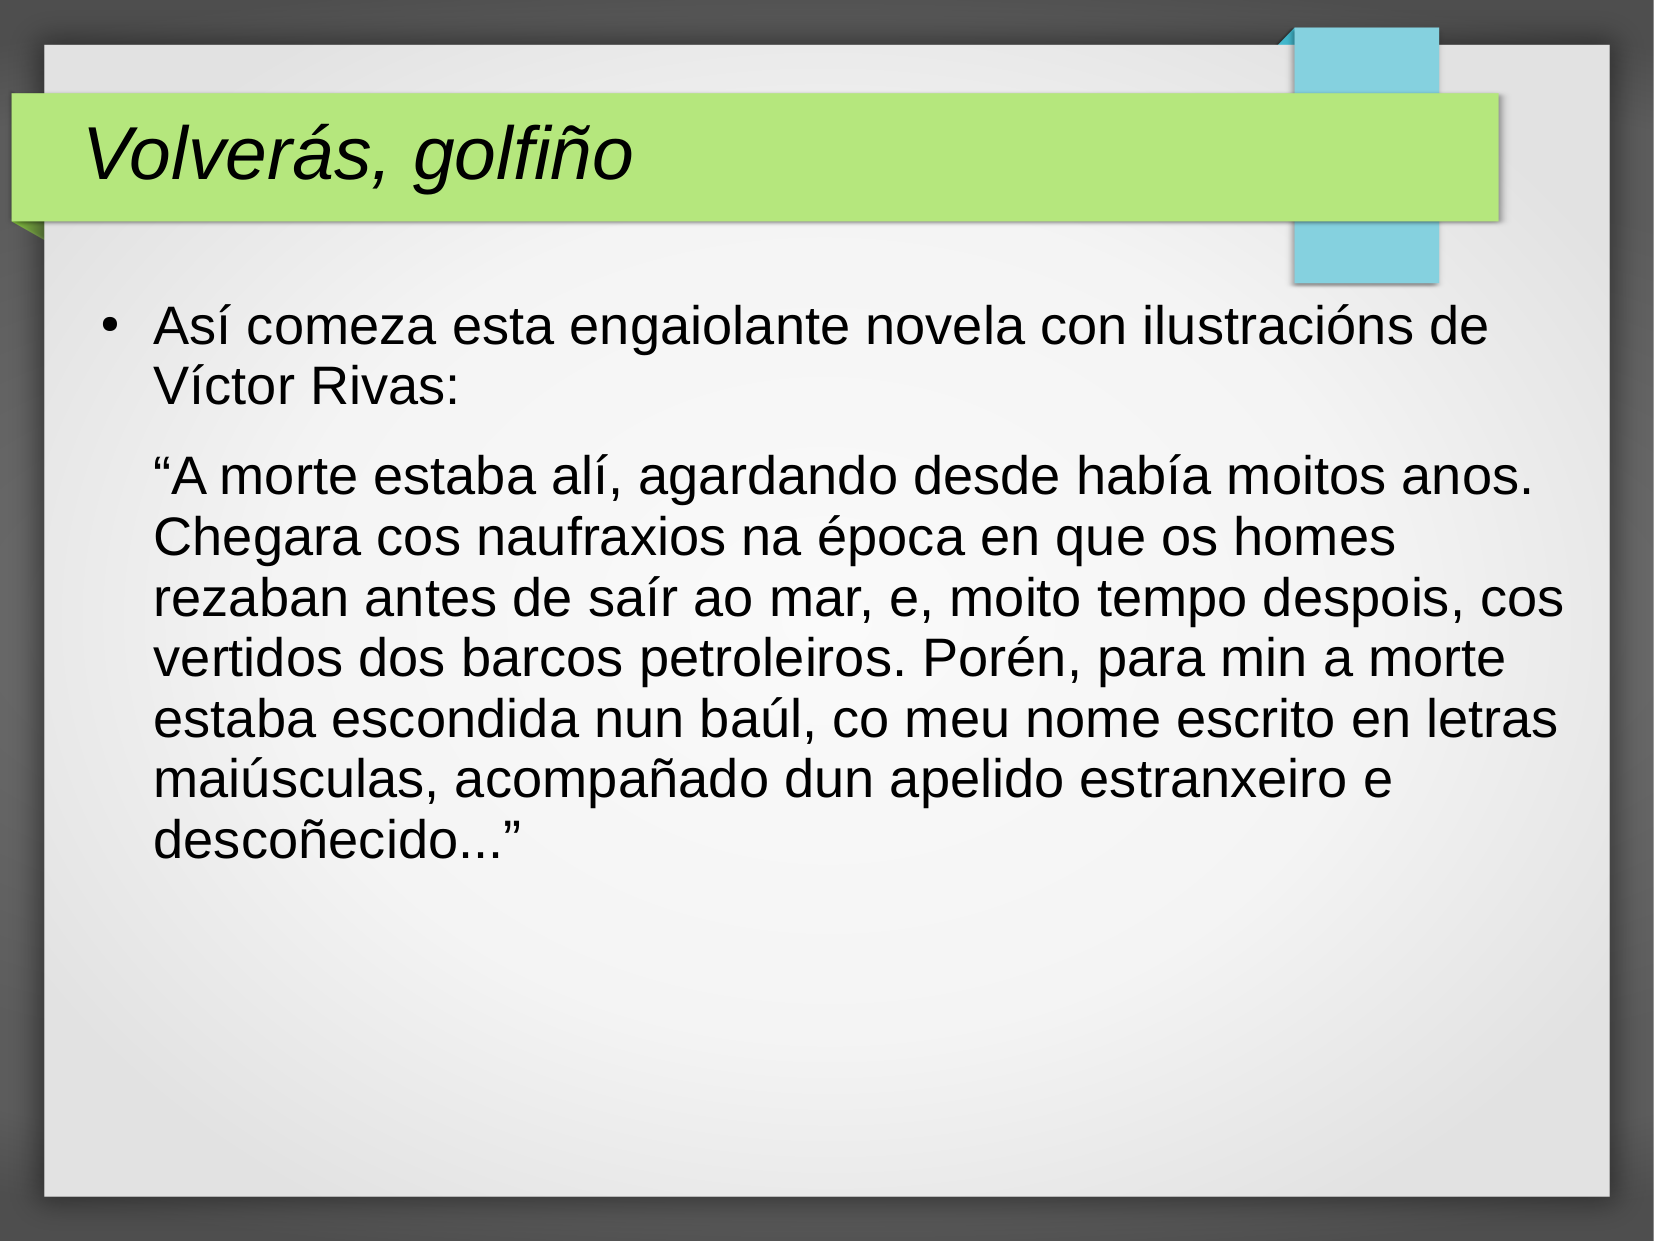

# Volverás, golfiño
Así comeza esta engaiolante novela con ilustracións de Víctor Rivas:
“A morte estaba alí, agardando desde había moitos anos. Chegara cos naufraxios na época en que os homes rezaban antes de saír ao mar, e, moito tempo despois, cos vertidos dos barcos petroleiros. Porén, para min a morte estaba escondida nun baúl, co meu nome escrito en letras maiúsculas, acompañado dun apelido estranxeiro e descoñecido...”